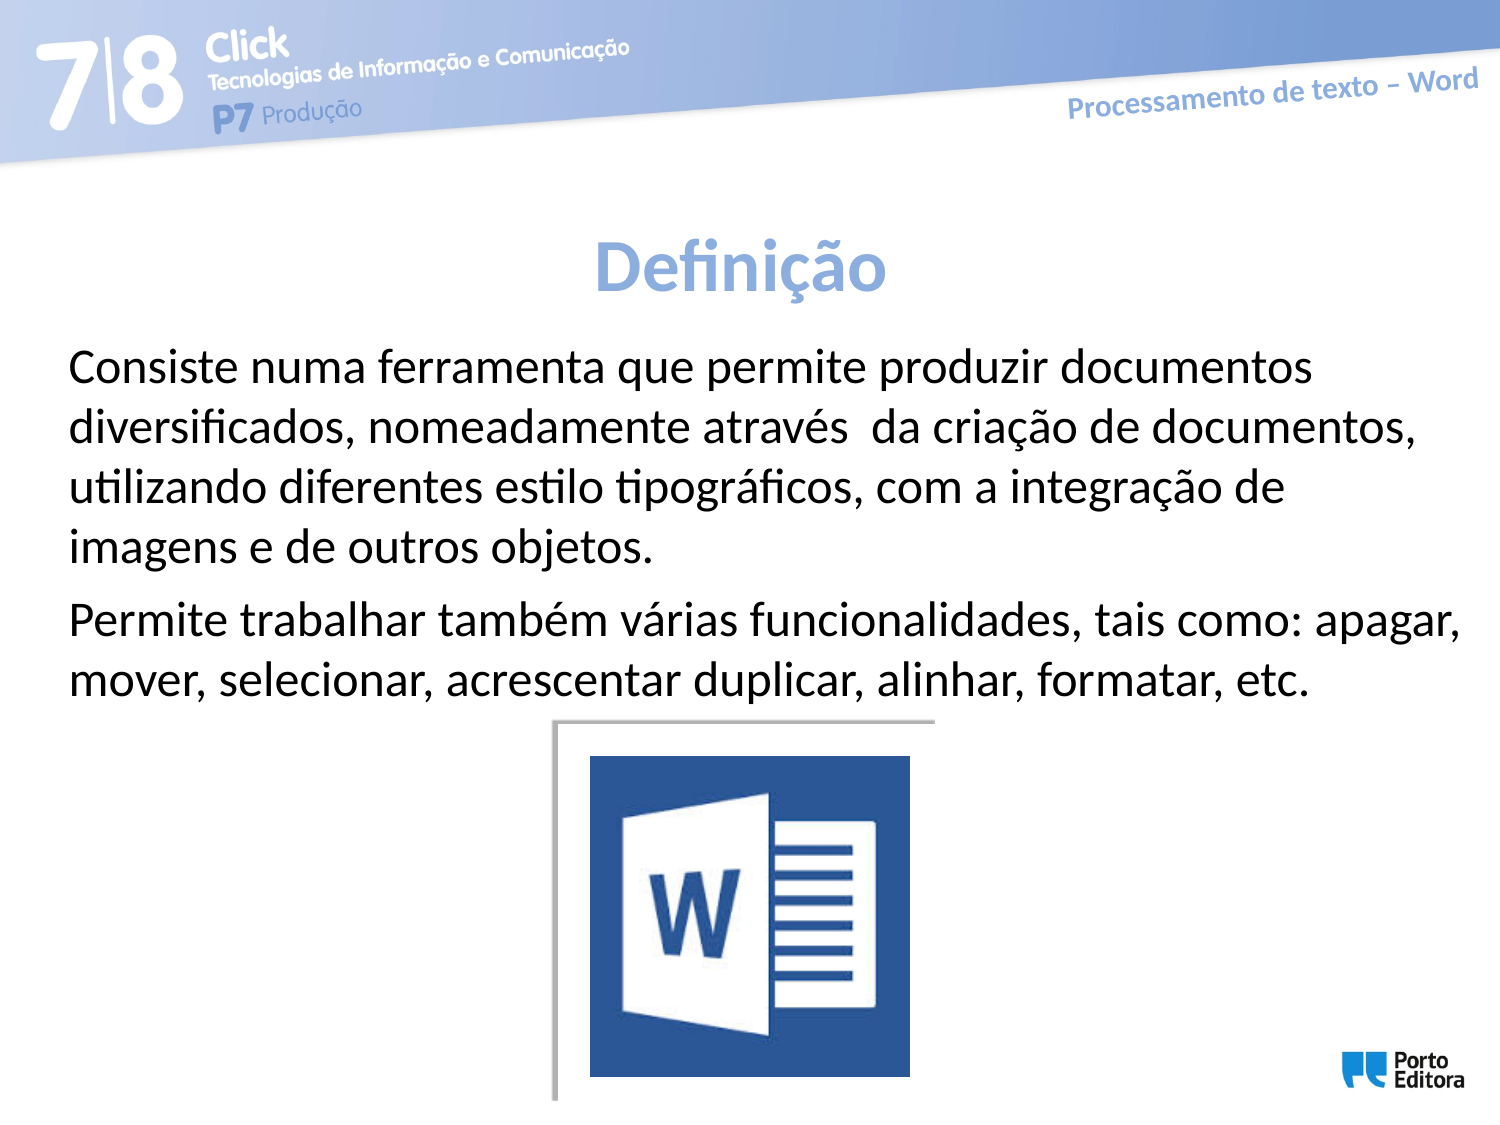

Processamento de texto – Word
Definição
Consiste numa ferramenta que permite produzir documentos diversificados, nomeadamente através da criação de documentos, utilizando diferentes estilo tipográficos, com a integração de imagens e de outros objetos.
Permite trabalhar também várias funcionalidades, tais como: apagar, mover, selecionar, acrescentar duplicar, alinhar, formatar, etc.